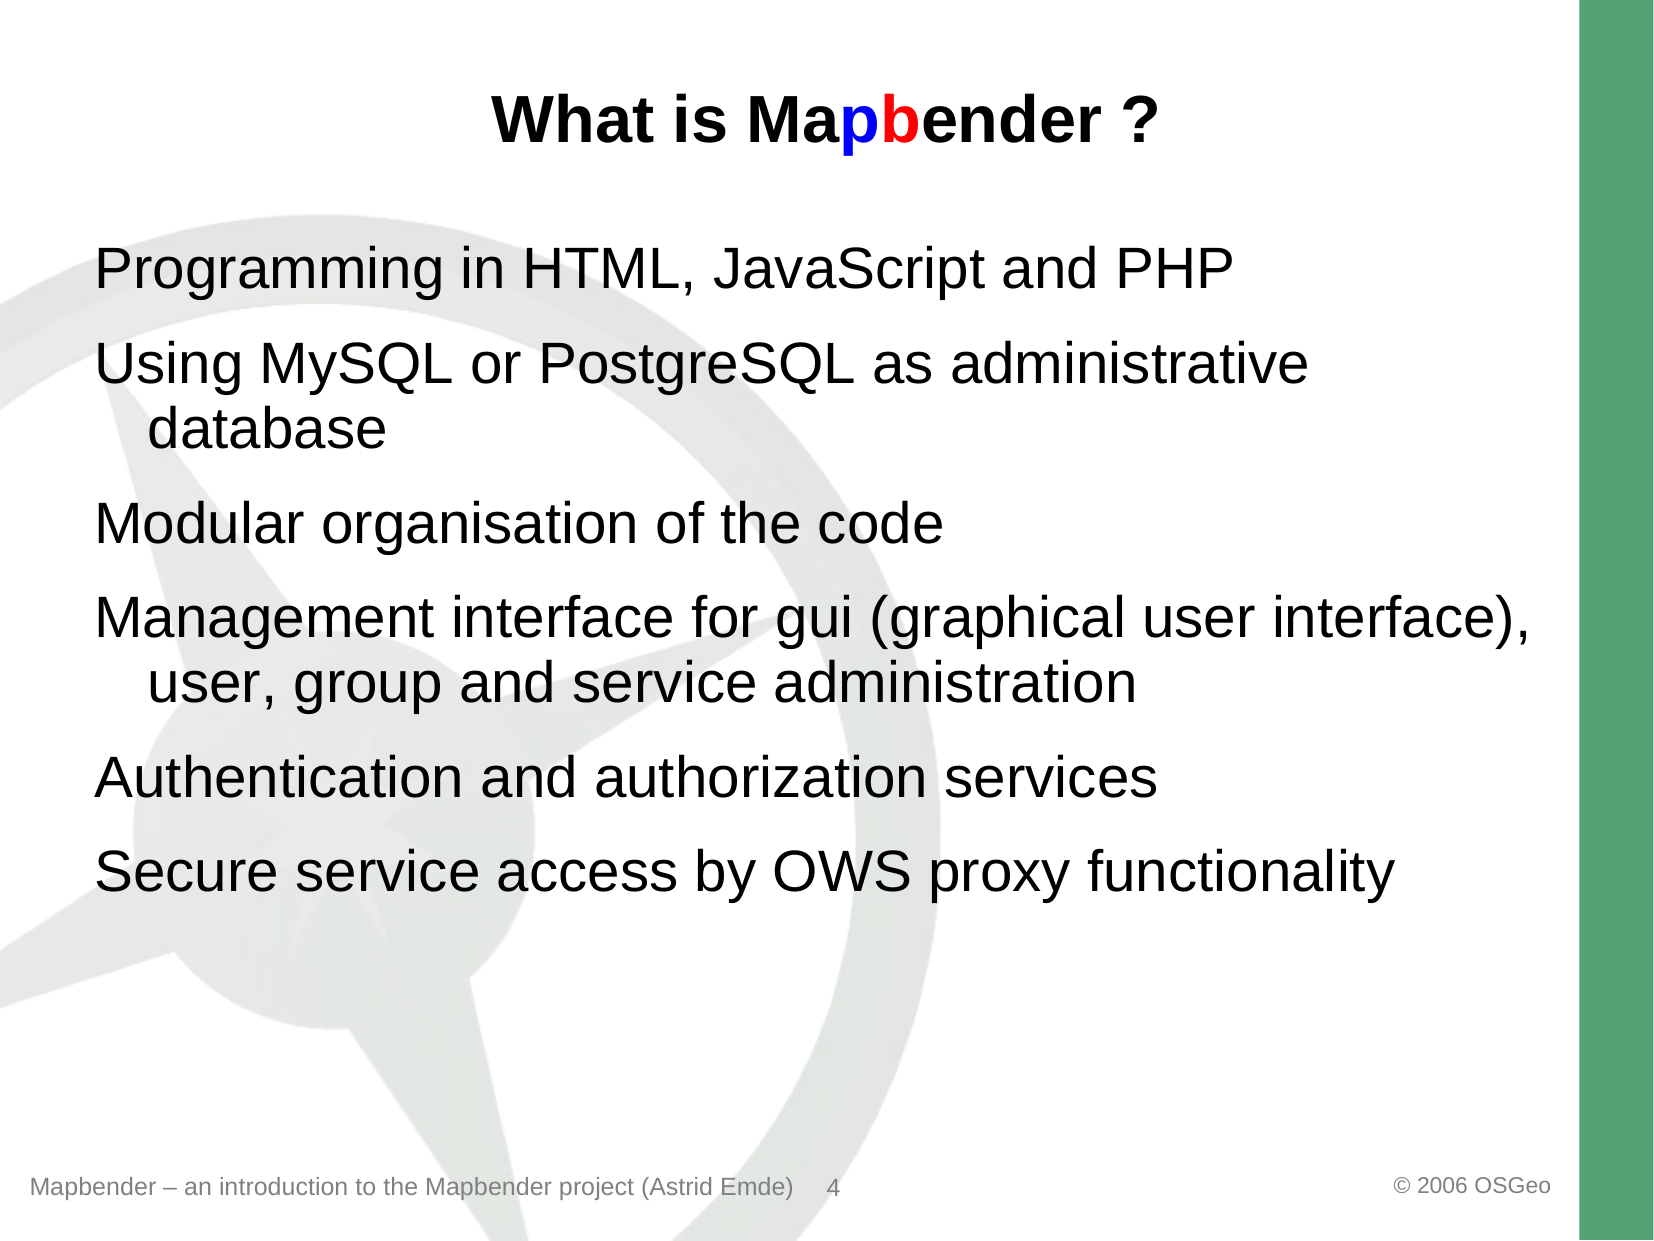

# What is Mapbender ?
Programming in HTML, JavaScript and PHP
Using MySQL or PostgreSQL as administrative database
Modular organisation of the code
Management interface for gui (graphical user interface), user, group and service administration
Authentication and authorization services
Secure service access by OWS proxy functionality